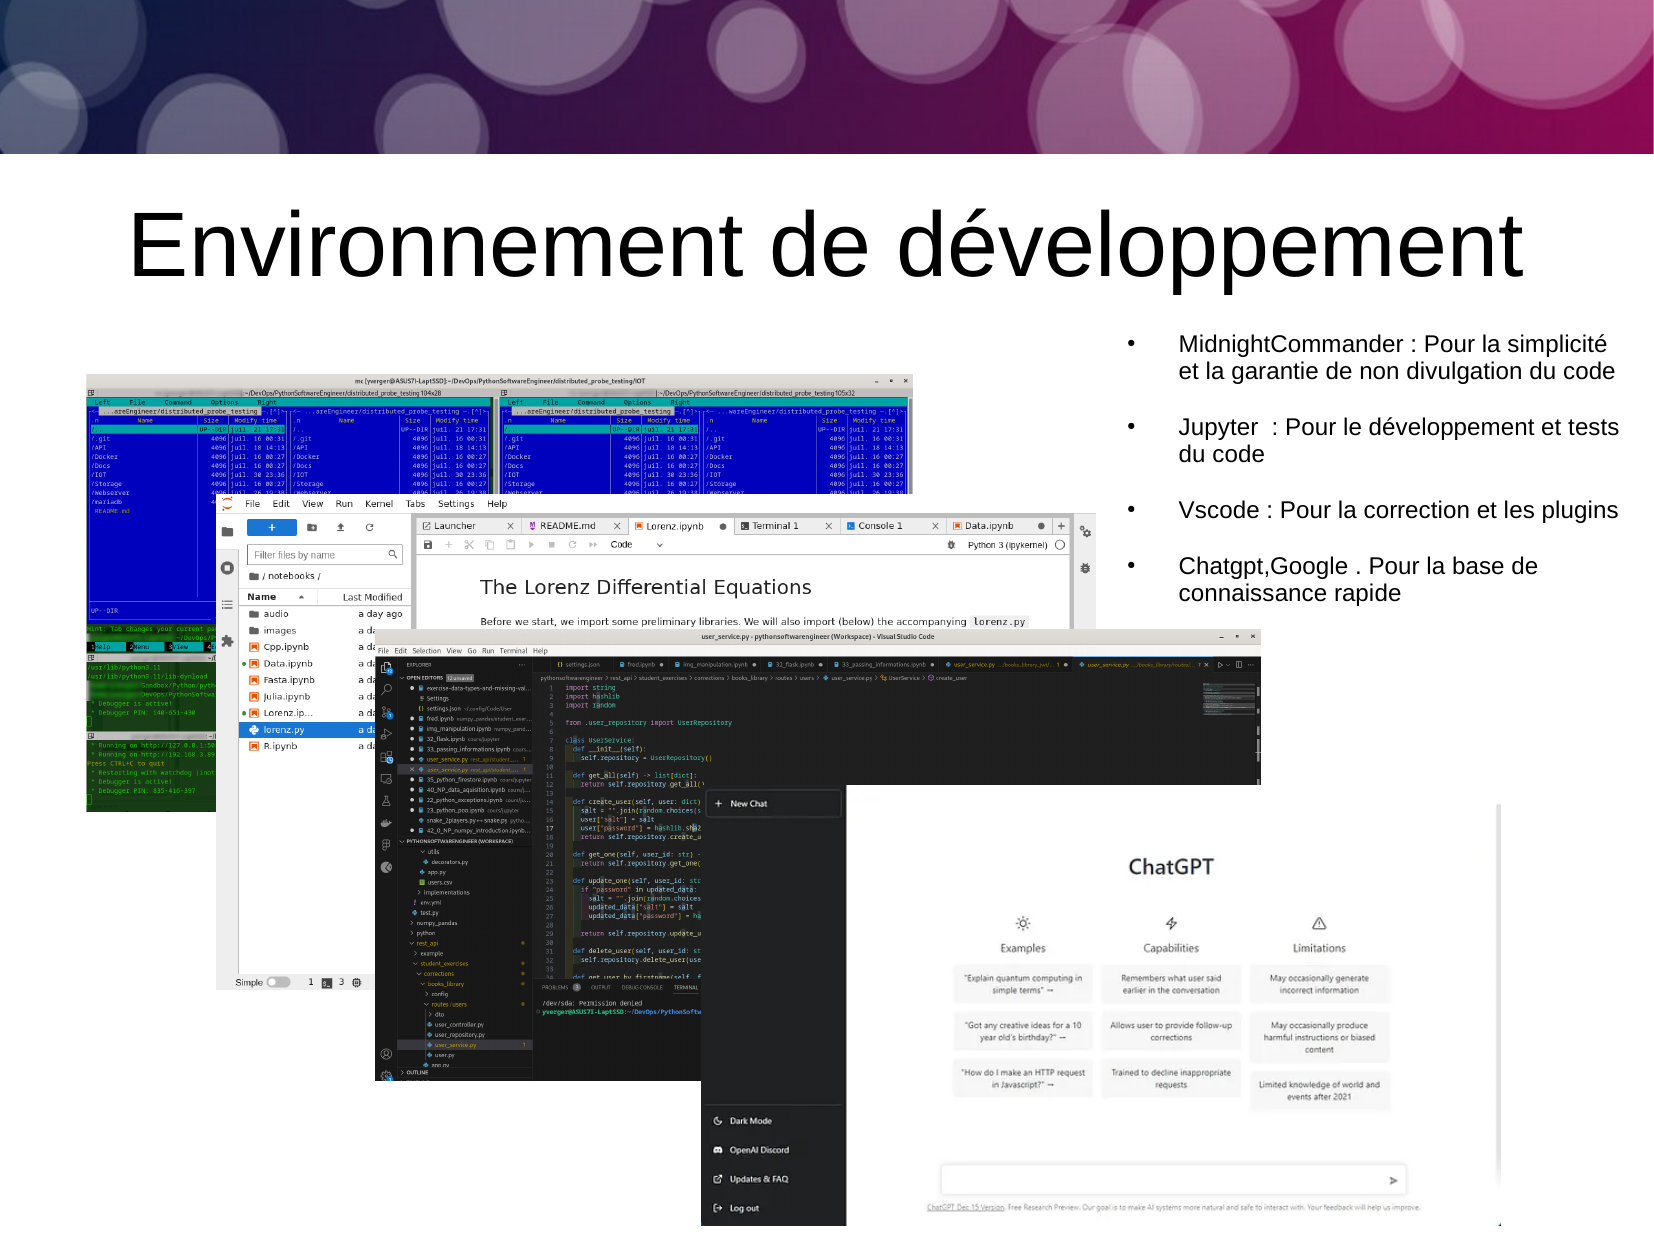

# Environnement de développement
MidnightCommander : Pour la simplicité et la garantie de non divulgation du code
Jupyter : Pour le développement et tests du code
Vscode : Pour la correction et les plugins
Chatgpt,Google . Pour la base de connaissance rapide